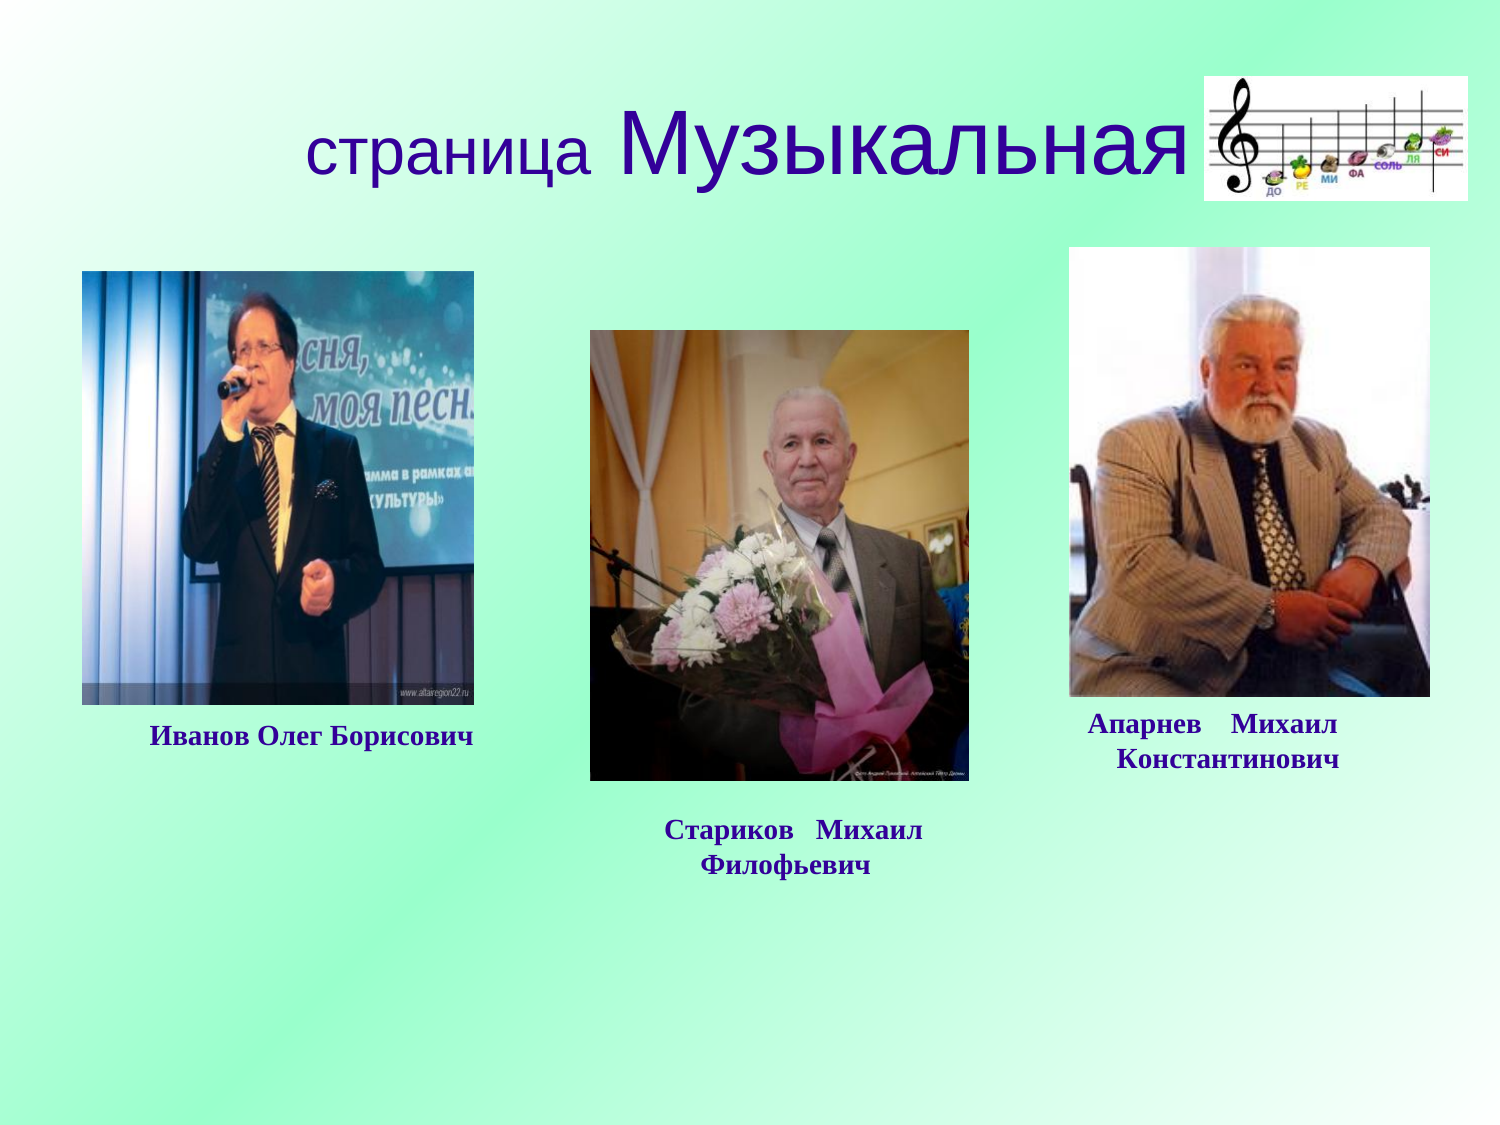

# страница Музыкальная
 Апарнев Михаил
 Константинович
 Иванов Олег Борисович
Стариков Михаил
 Филофьевич